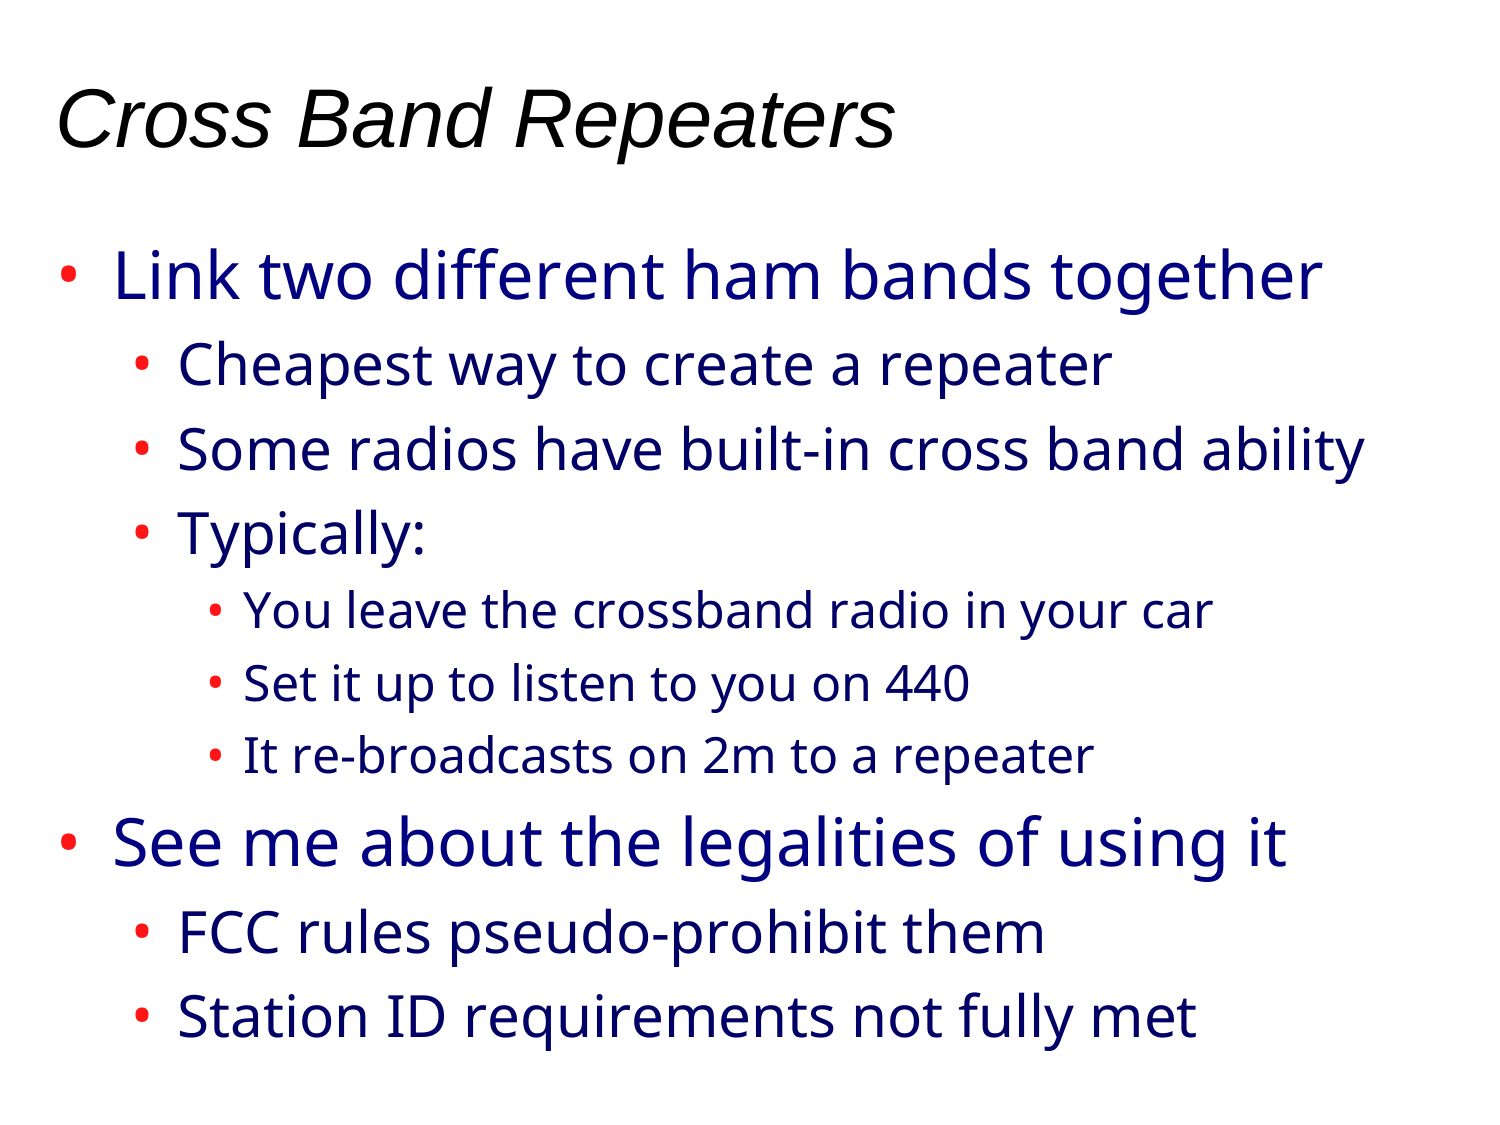

# Cross Band Repeaters
Link two different ham bands together
Cheapest way to create a repeater
Some radios have built-in cross band ability
Typically:
You leave the crossband radio in your car
Set it up to listen to you on 440
It re-broadcasts on 2m to a repeater
See me about the legalities of using it
FCC rules pseudo-prohibit them
Station ID requirements not fully met